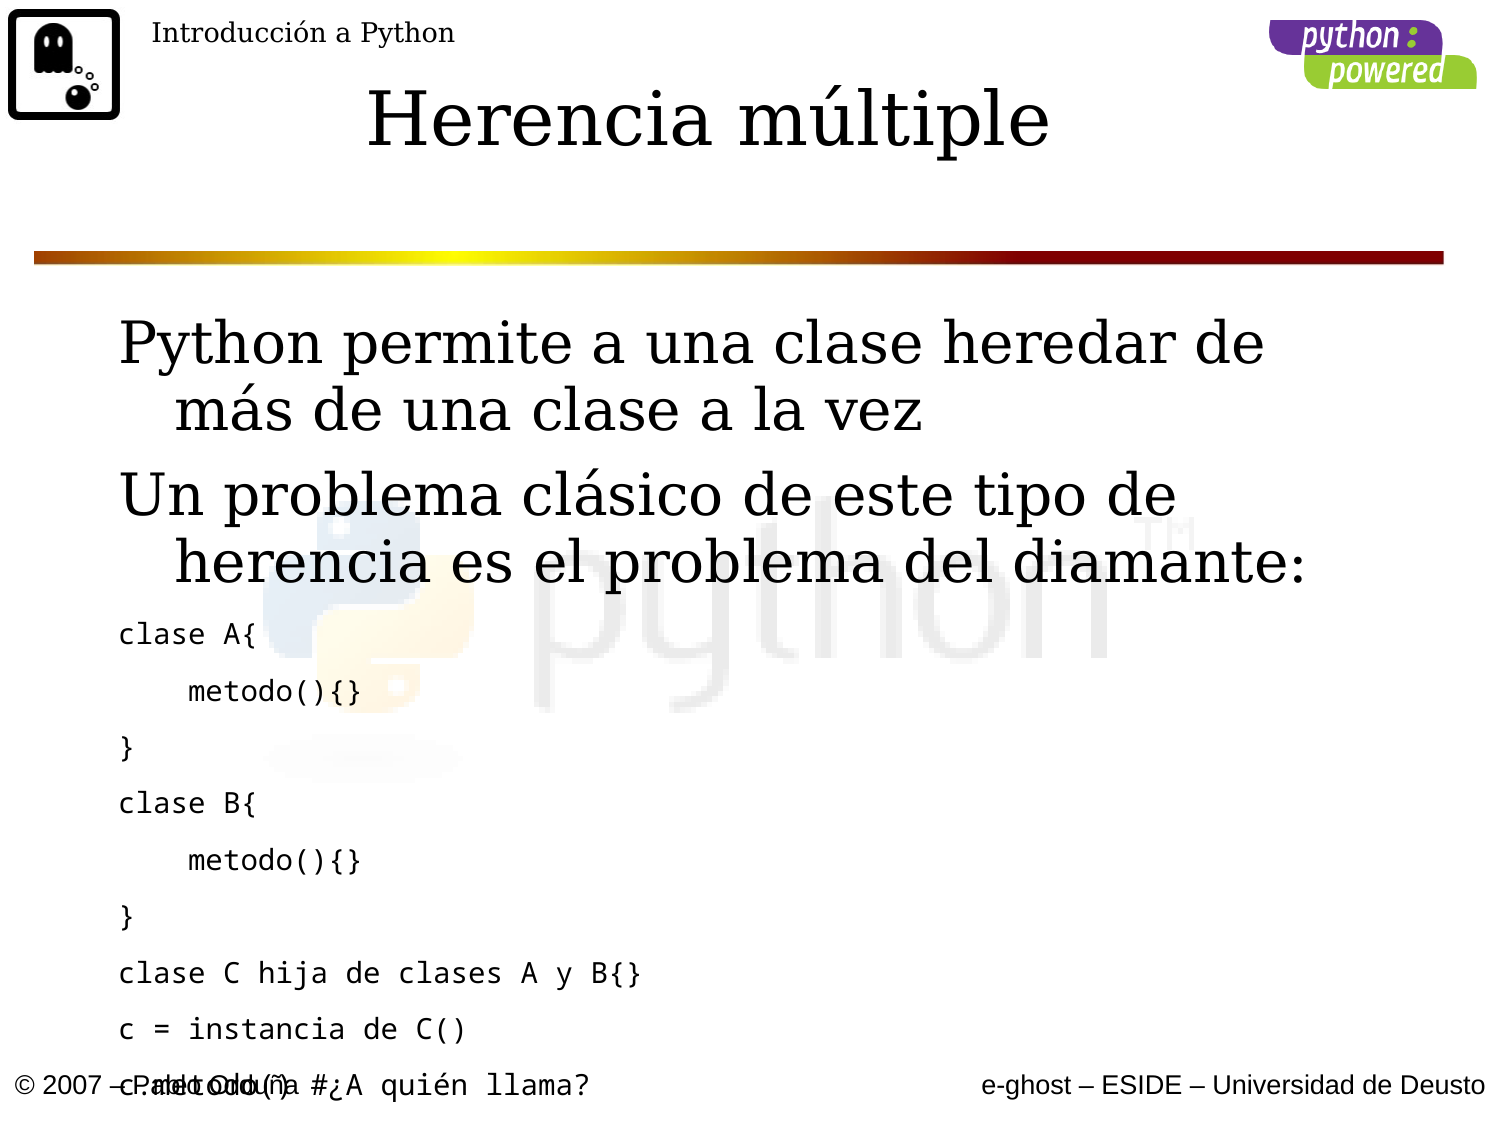

# Herencia múltiple
Python permite a una clase heredar de más de una clase a la vez
Un problema clásico de este tipo de herencia es el problema del diamante:
clase A{
 metodo(){}
}
clase B{
 metodo(){}
}
clase C hija de clases A y B{}
c = instancia de C()
c.metodo() #¿A quién llama?